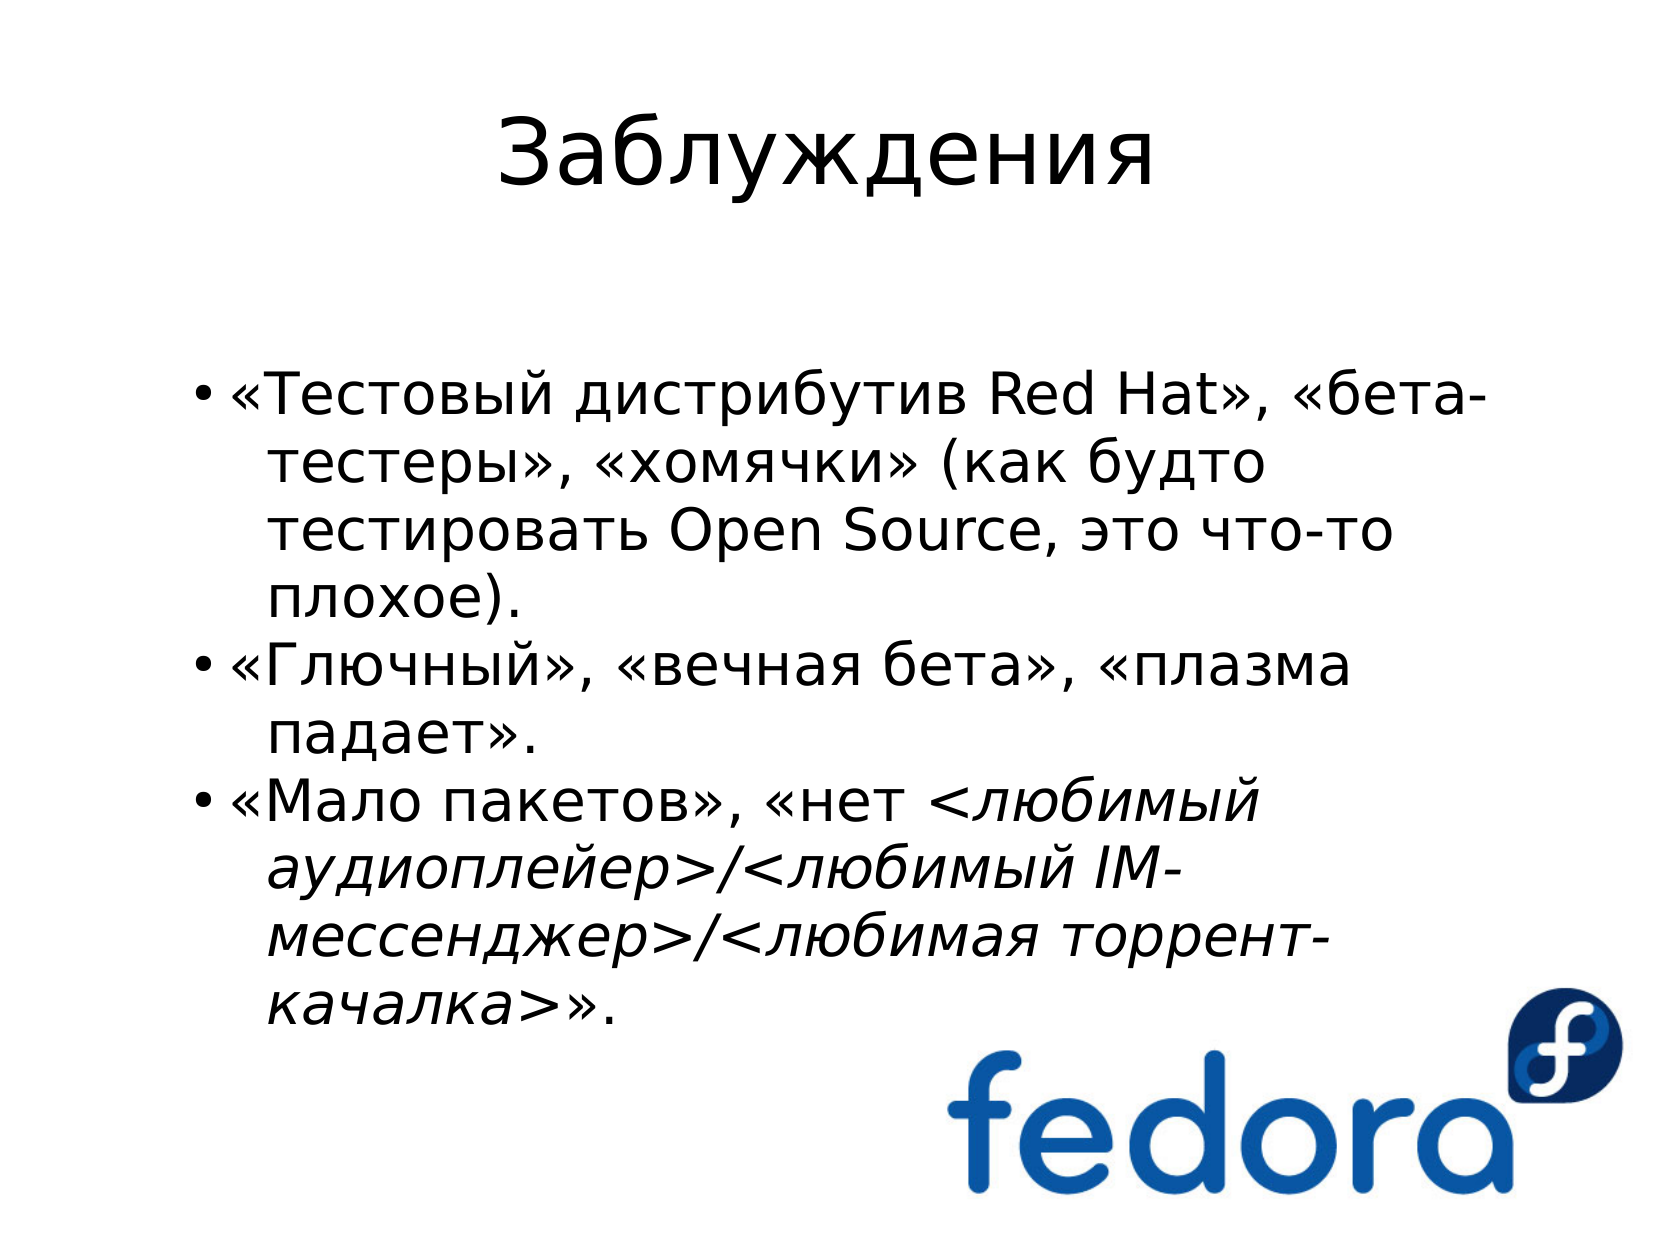

# Заблуждения
«Тестовый дистрибутив Red Hat», «бета-тестеры», «хомячки» (как будто тестировать Open Source, это что-то плохое).
«Глючный», «вечная бета», «плазма падает».
«Мало пакетов», «нет <любимый аудиоплейер>/<любимый IM-мессенджер>/<любимая торрент-качалка>».